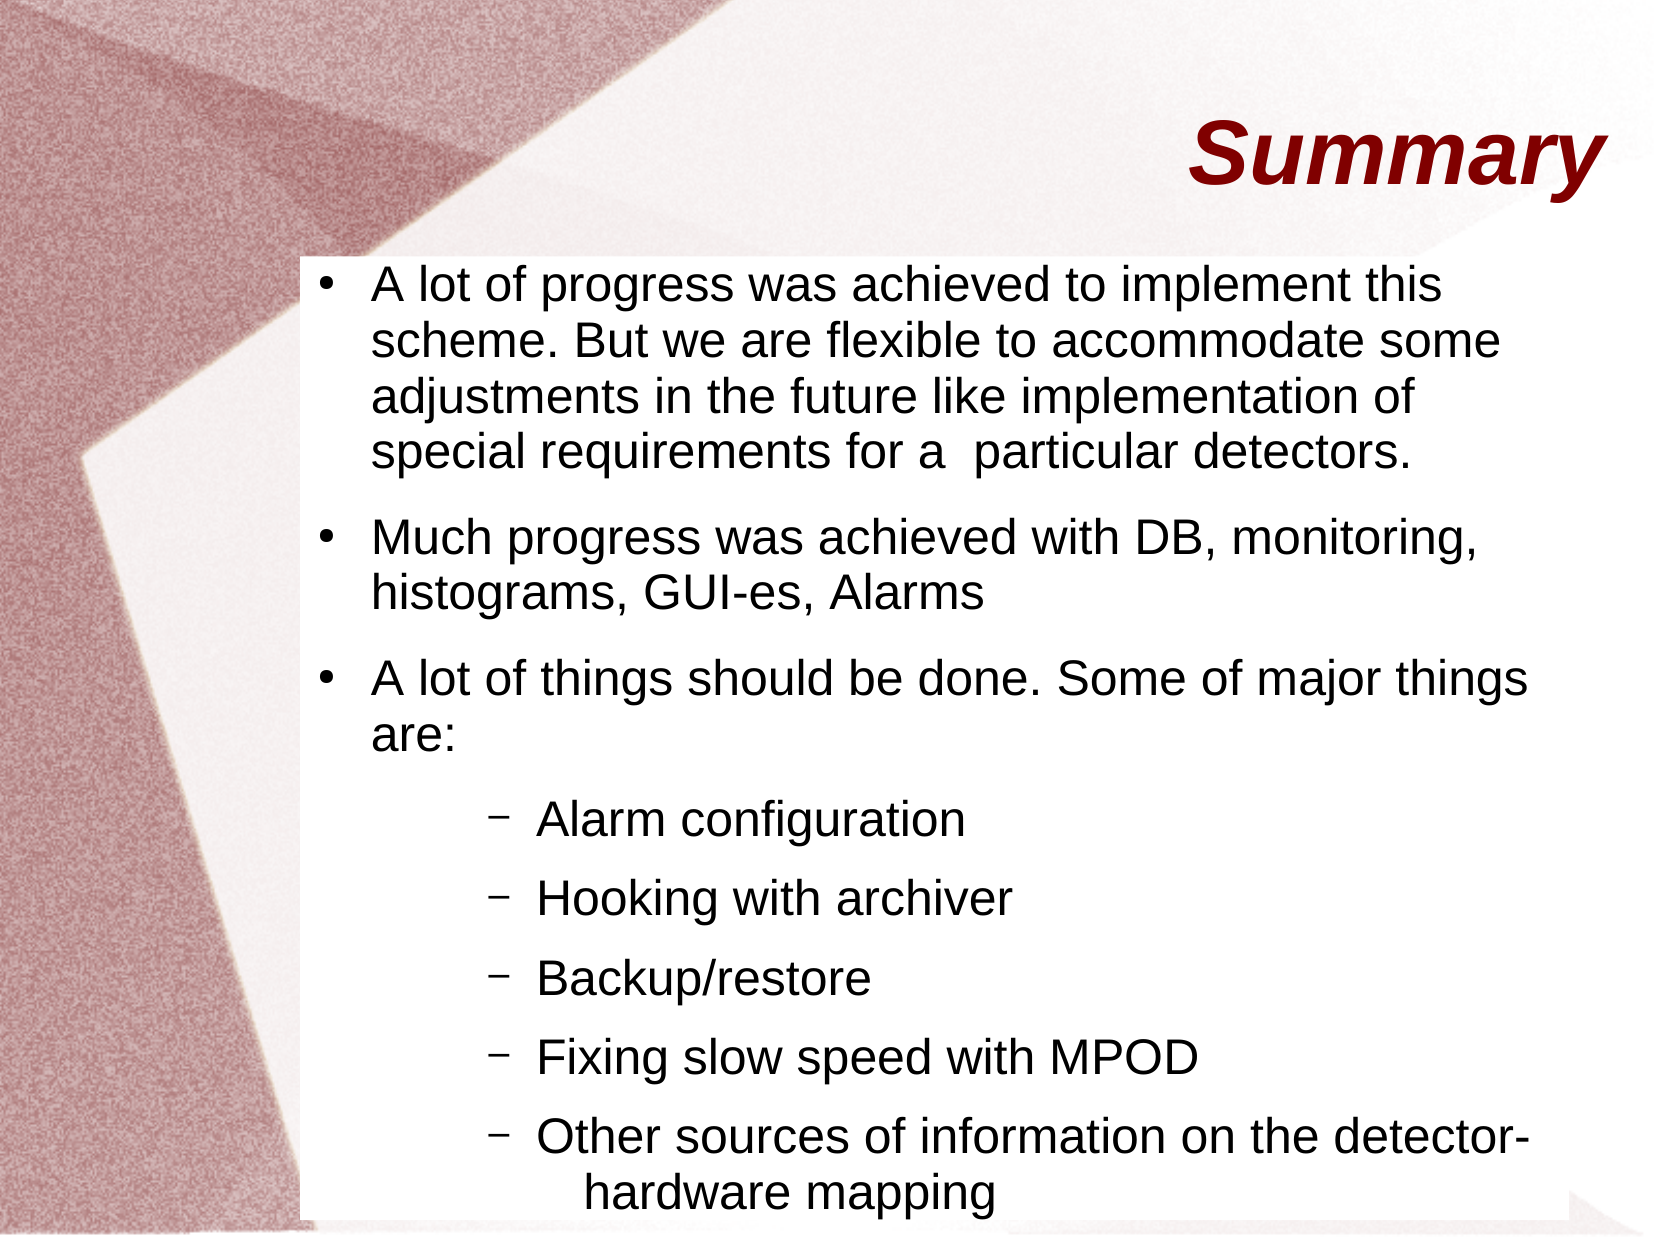

# Summary
A lot of progress was achieved to implement this scheme. But we are flexible to accommodate some adjustments in the future like implementation of special requirements for a particular detectors.
Much progress was achieved with DB, monitoring, histograms, GUI-es, Alarms
A lot of things should be done. Some of major things are:
Alarm configuration
Hooking with archiver
Backup/restore
Fixing slow speed with MPOD
Other sources of information on the detector-hardware mapping